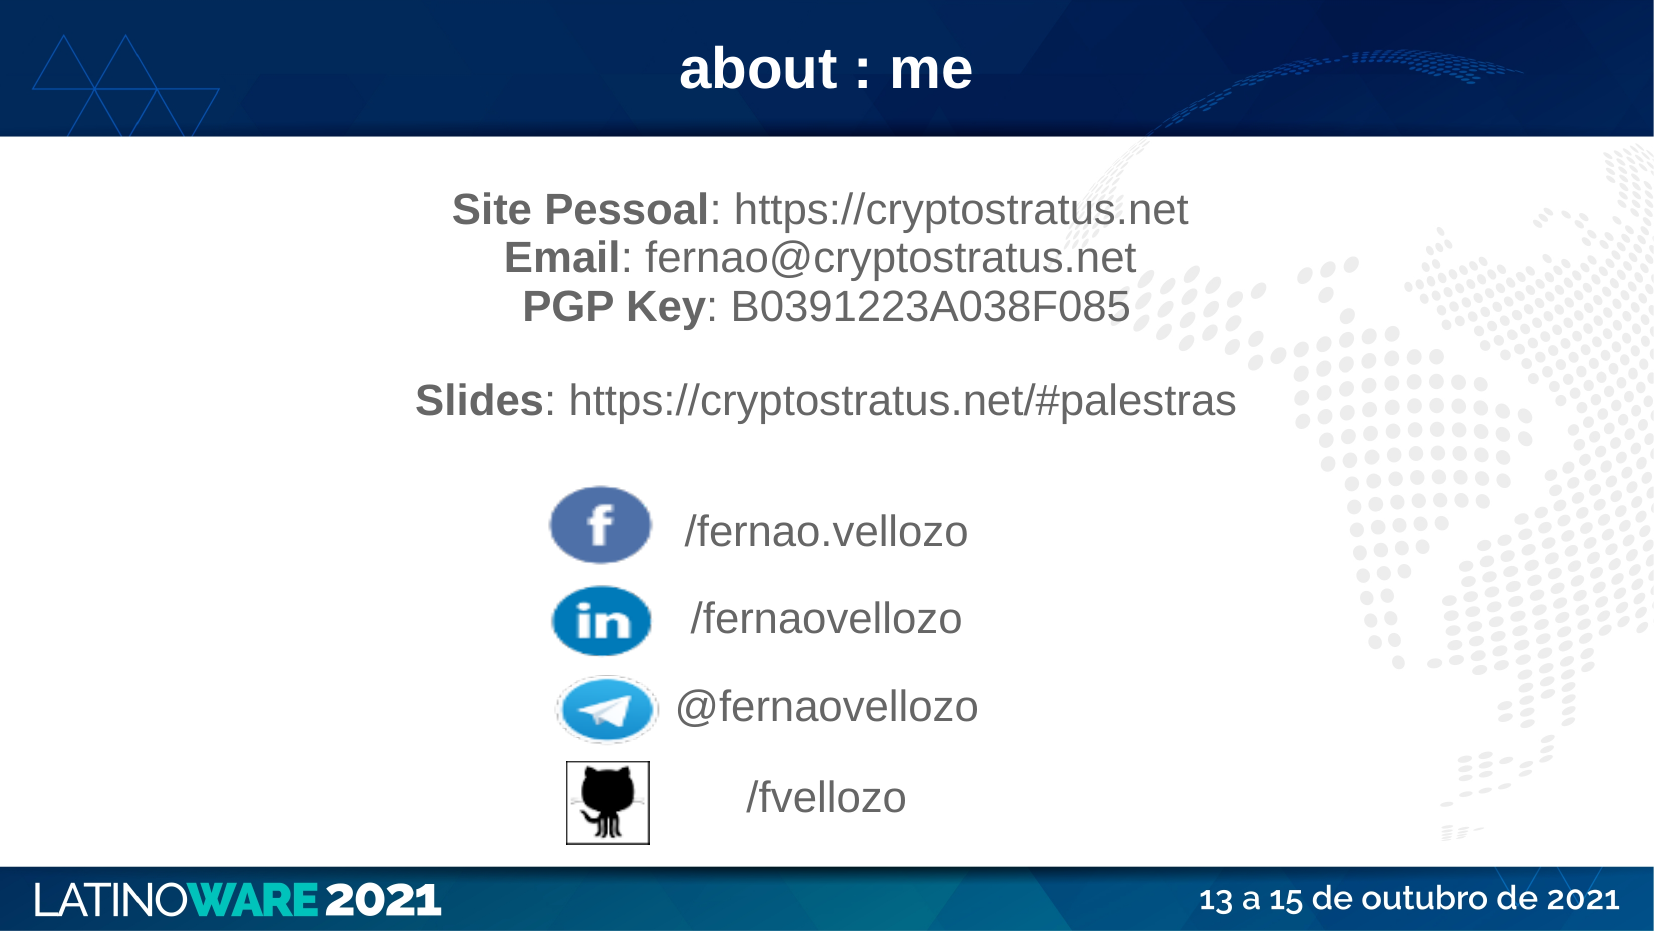

about : me
Site Pessoal: https://cryptostratus.net
Email: fernao@cryptostratus.net
PGP Key: B0391223A038F085
Slides: https://cryptostratus.net/#palestras
/fernao.vellozo
/fernaovellozo
@fernaovellozo
/fvellozo